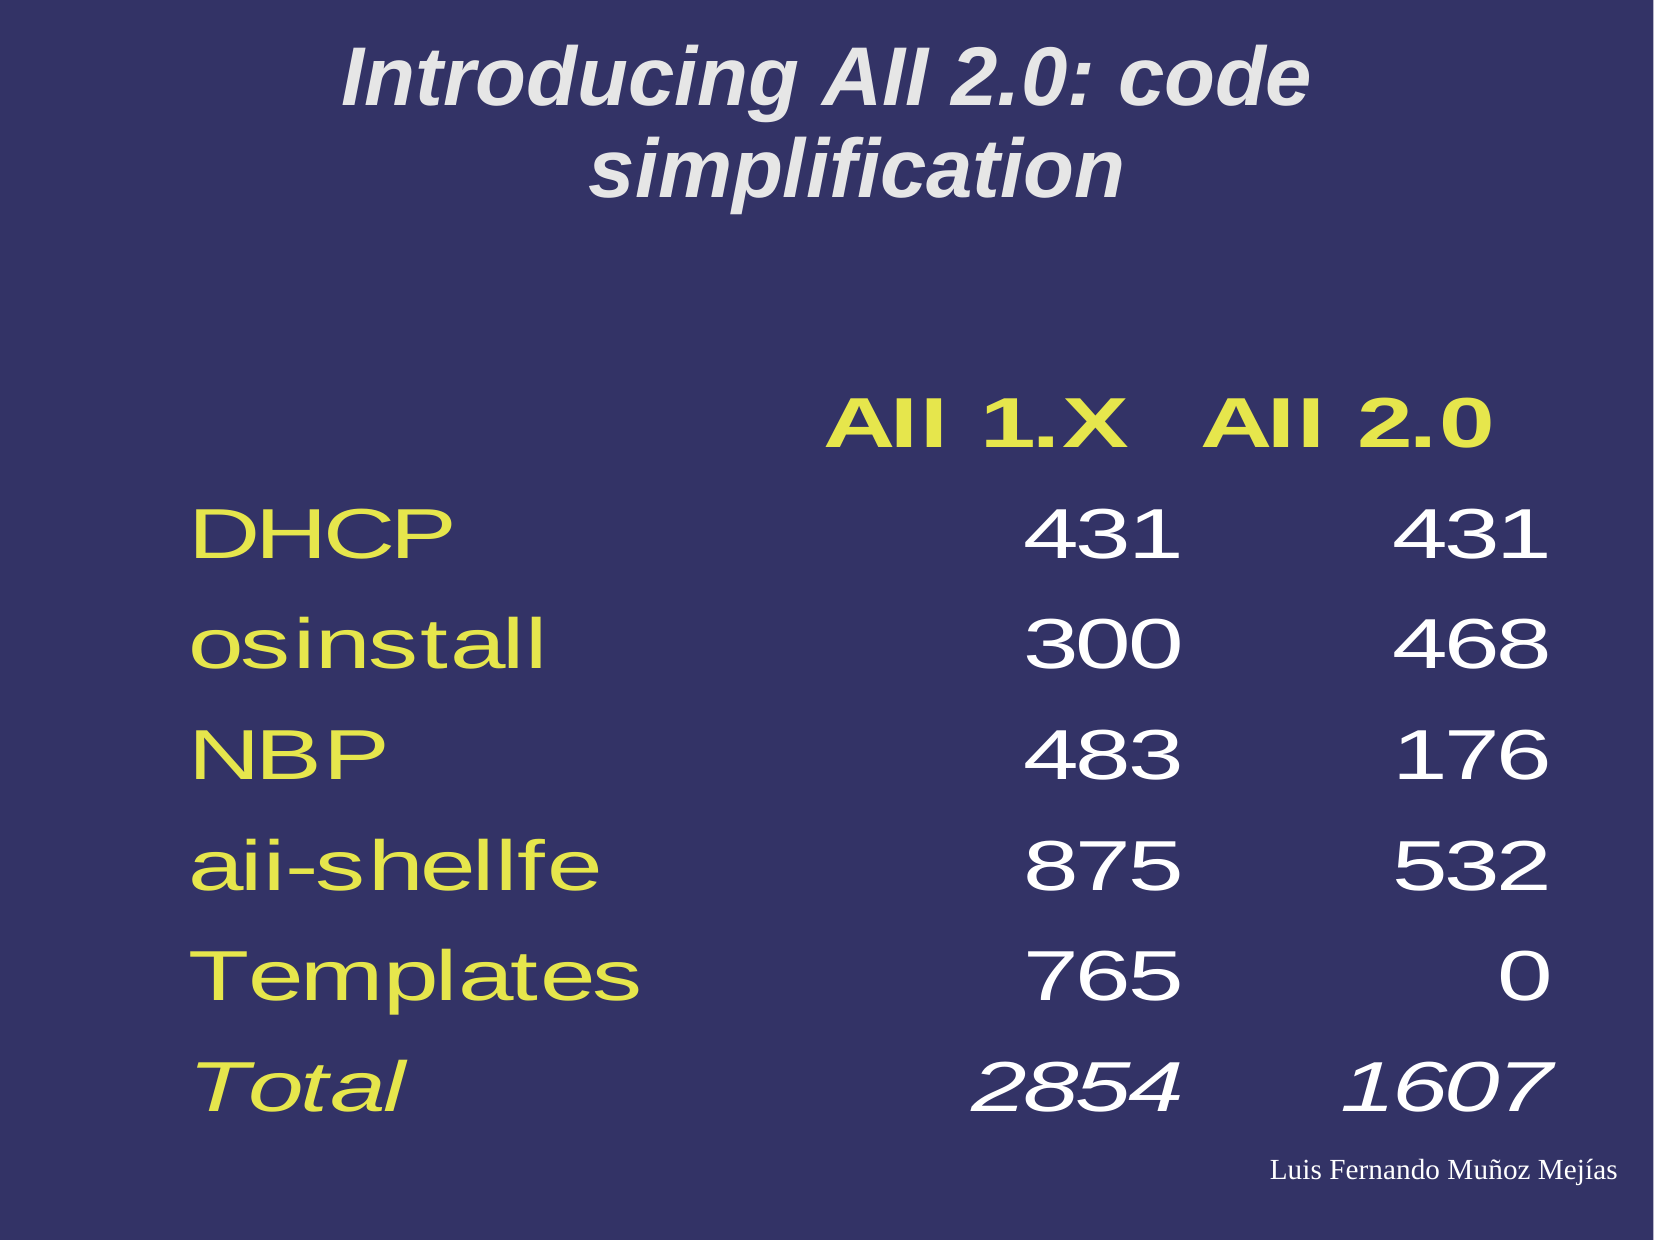

# Introducing AII 2.0: code simplification
Luis Fernando Muñoz Mejías